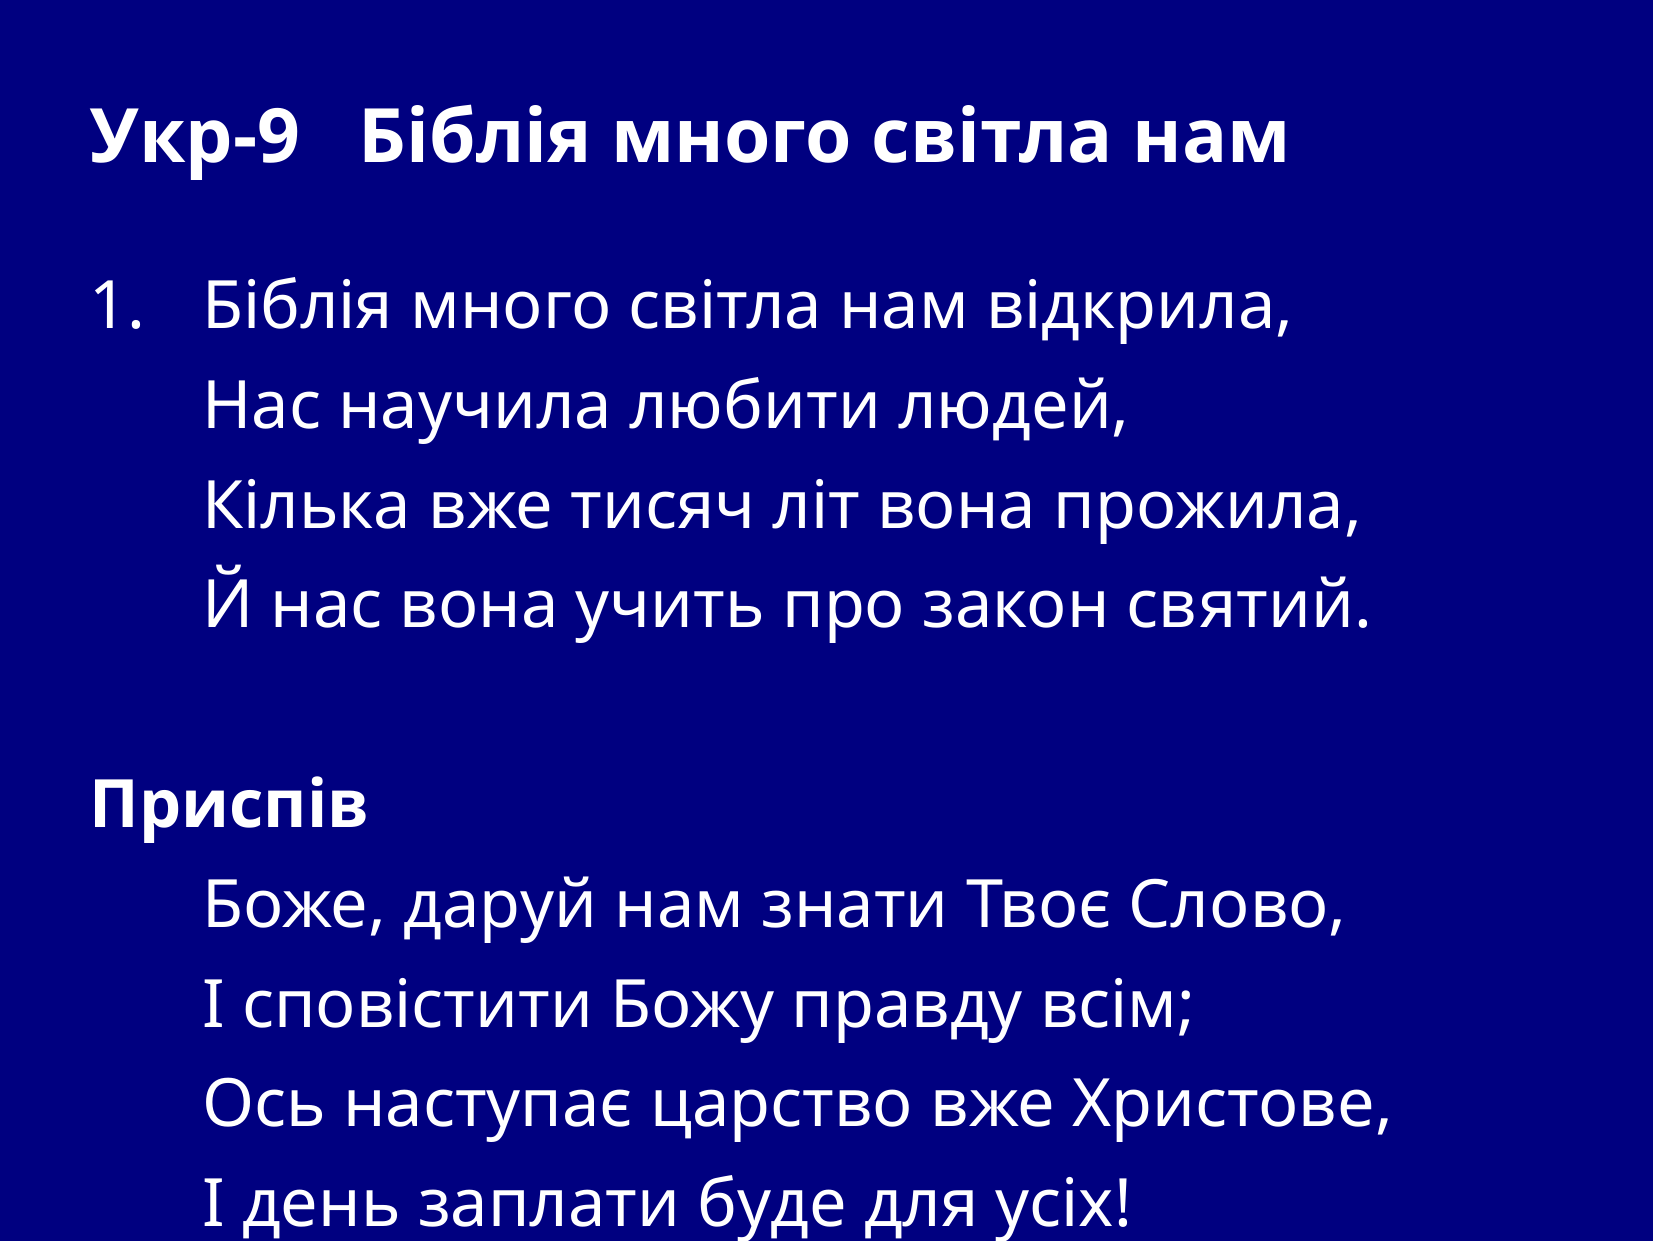

Укр-9 Біблія много світла нам
1.	Біблія много світла нам відкрила,
	Нас научила любити людей,
	Кілька вже тисяч літ вона прожила,
	Й нас вона учить про закон святий.
Приспів
	Боже, даруй нам знати Твоє Слово,
	І сповістити Божу правду всім;
	Ось наступає царство вже Христове,
	І день заплати буде для усіх!